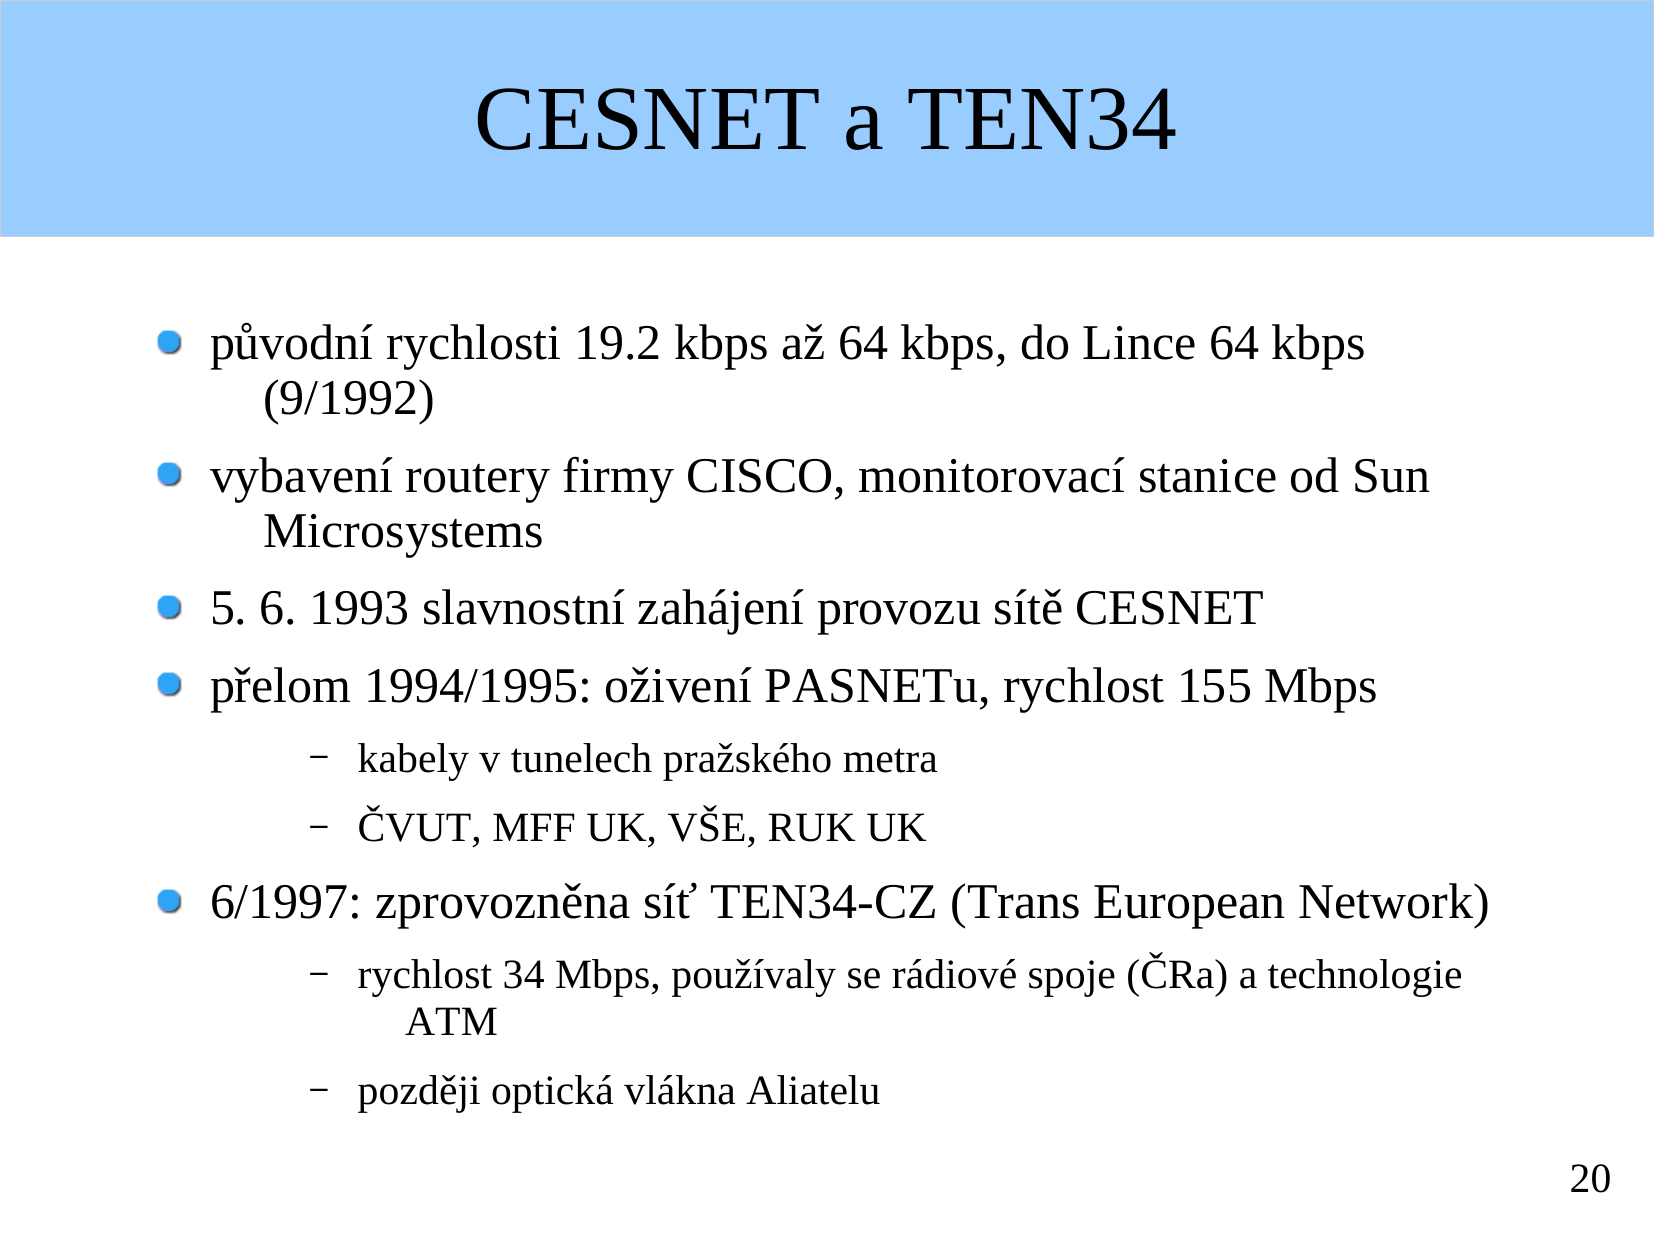

# CESNET a TEN34
původní rychlosti 19.2 kbps až 64 kbps, do Lince 64 kbps (9/1992)
vybavení routery firmy CISCO, monitorovací stanice od Sun Microsystems
5. 6. 1993 slavnostní zahájení provozu sítě CESNET
přelom 1994/1995: oživení PASNETu, rychlost 155 Mbps
kabely v tunelech pražského metra
ČVUT, MFF UK, VŠE, RUK UK
6/1997: zprovozněna síť TEN34-CZ (Trans European Network)
rychlost 34 Mbps, používaly se rádiové spoje (ČRa) a technologie ATM
později optická vlákna Aliatelu